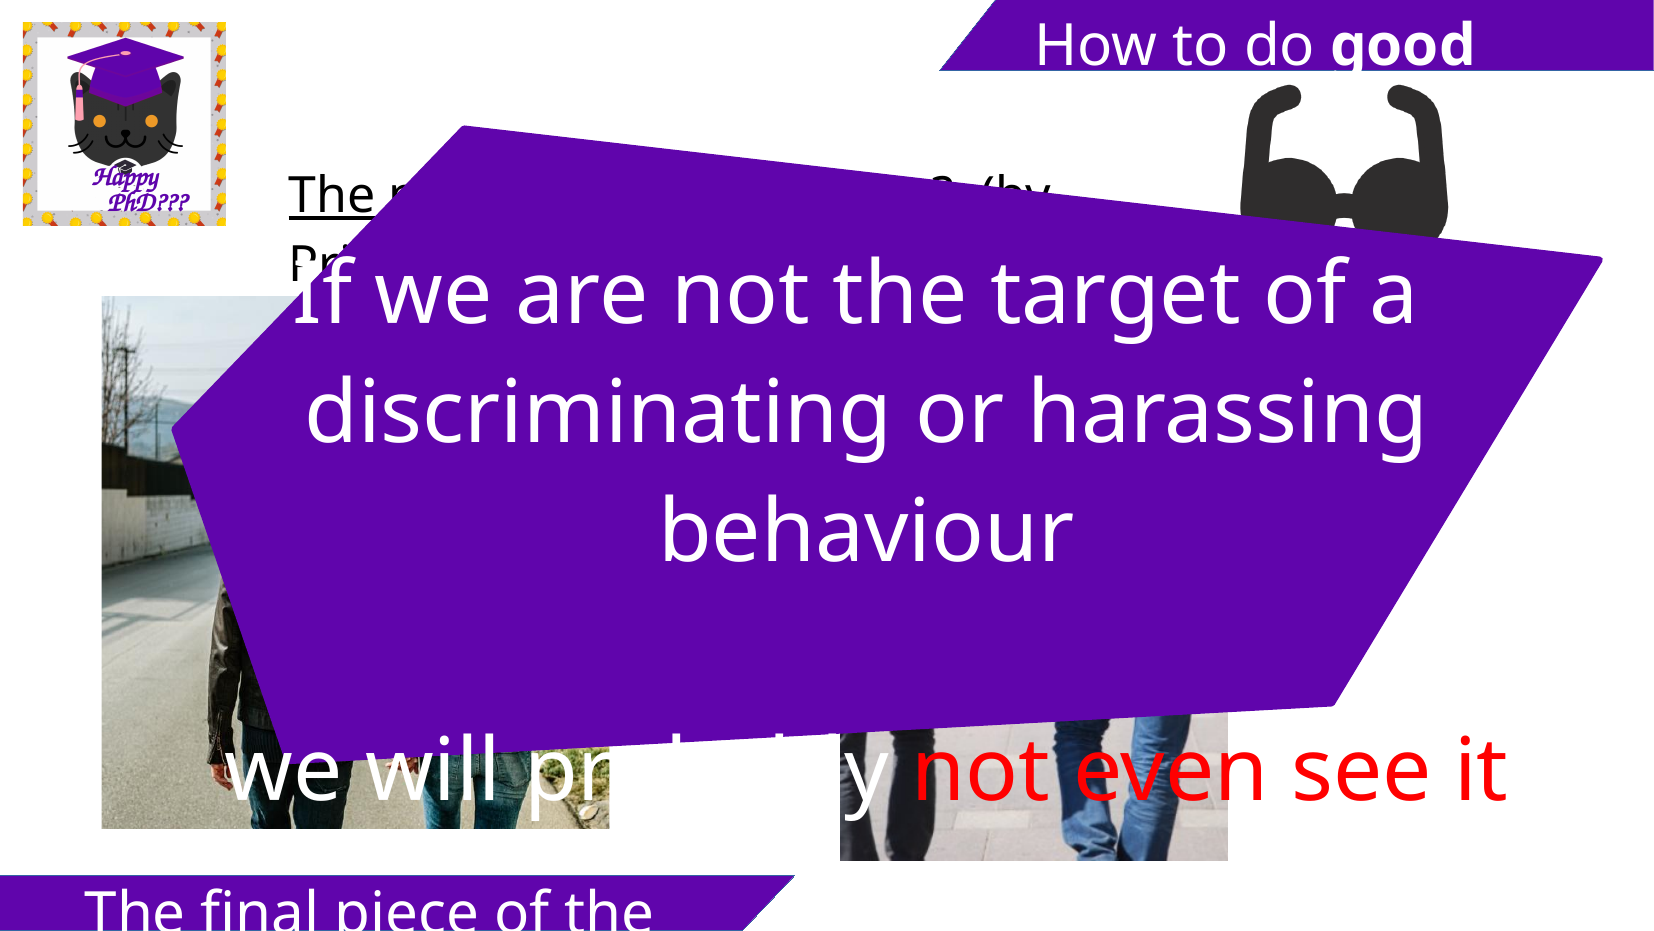

The magical hiding glasses ? (by Privileged Inc TM)
If we are not the target of a
discriminating or harassing behaviour
we will probably not even see it
The final piece of the puzzle